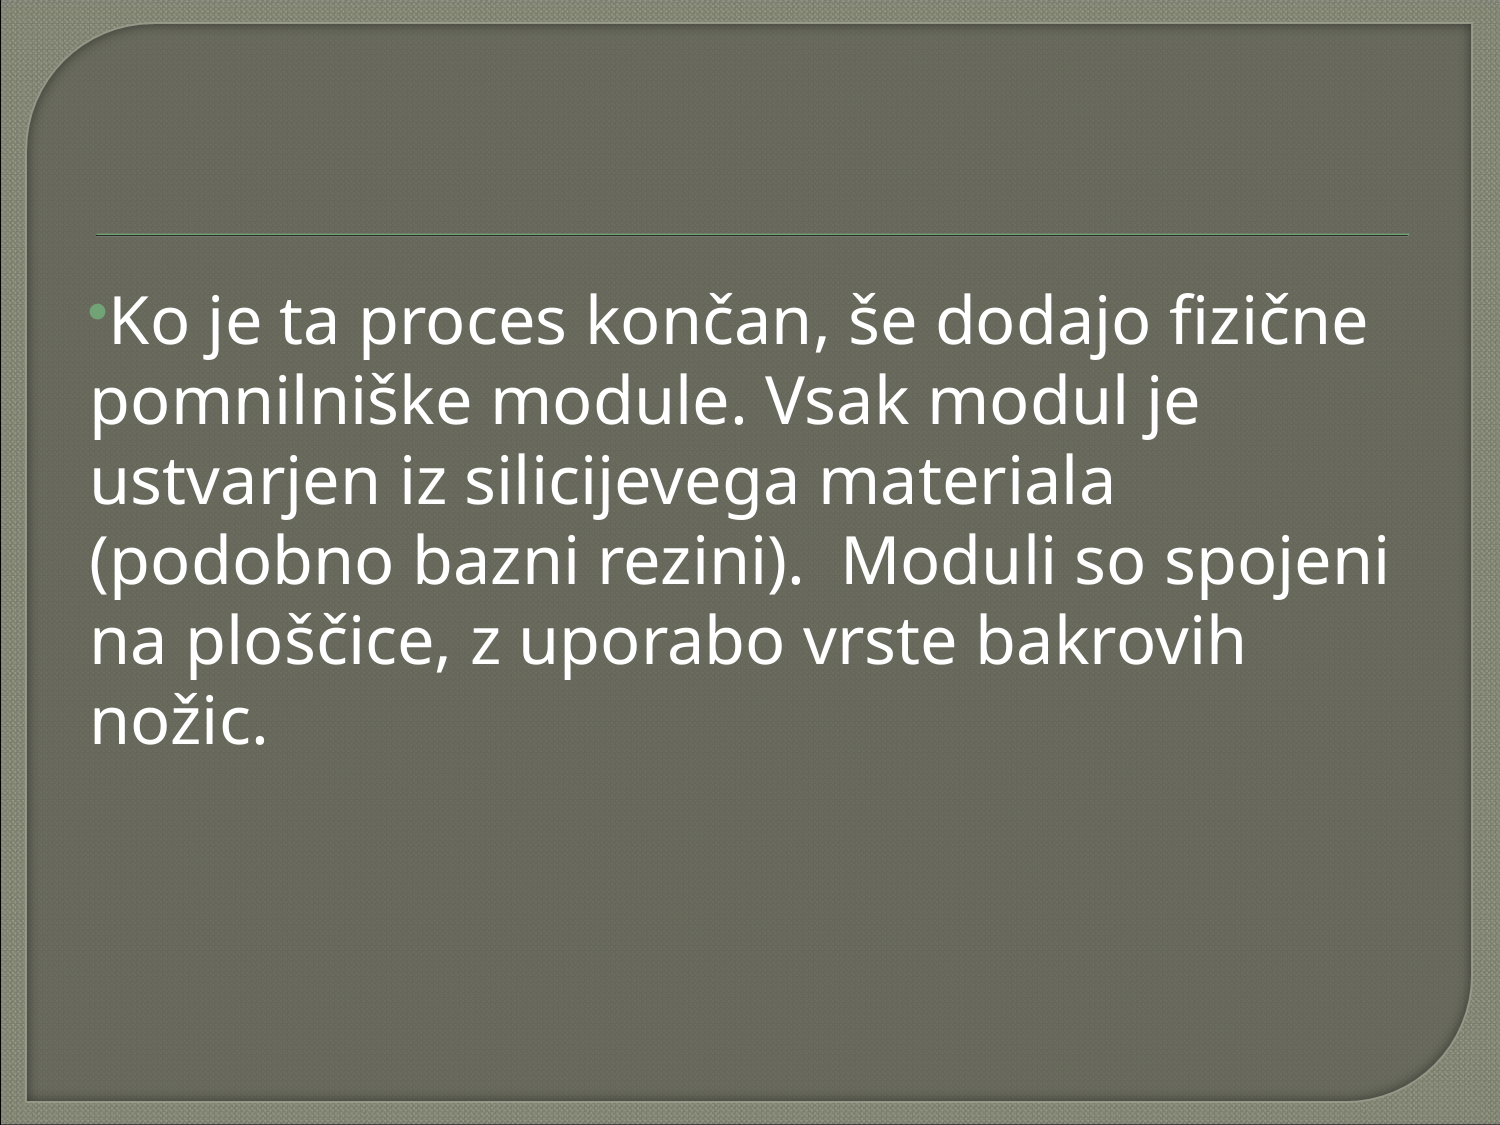

# Ko je ta proces končan, še dodajo fizične pomnilniške module. Vsak modul je ustvarjen iz silicijevega materiala (podobno bazni rezini). Moduli so spojeni na ploščice, z uporabo vrste bakrovih nožic.